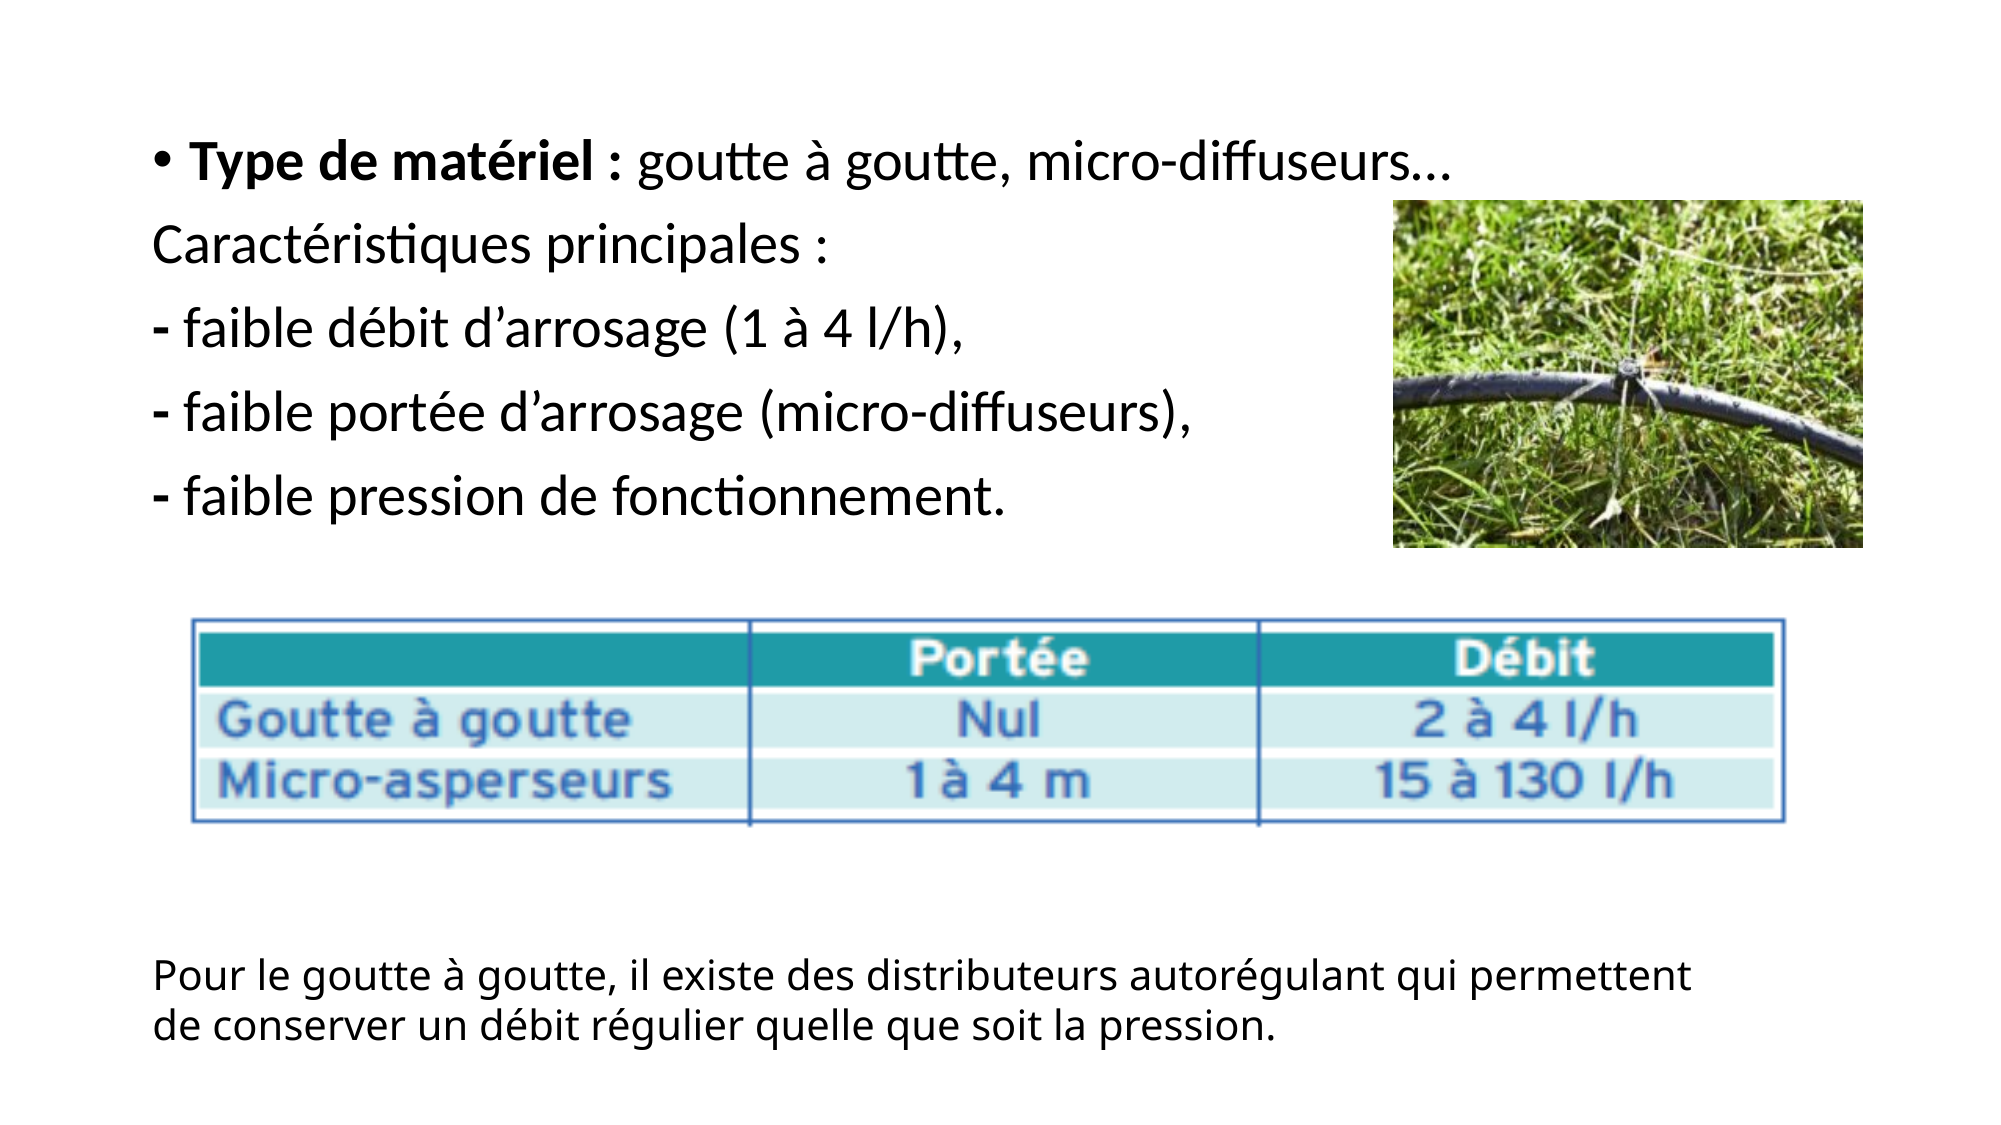

# Type de matériel : goutte à goutte, micro-diffuseurs…
Caractéristiques principales :
- faible débit d’arrosage (1 à 4 l/h),
- faible portée d’arrosage (micro-diffuseurs),
- faible pression de fonctionnement.
Pour le goutte à goutte, il existe des distributeurs autorégulant qui permettent de conserver un débit régulier quelle que soit la pression.